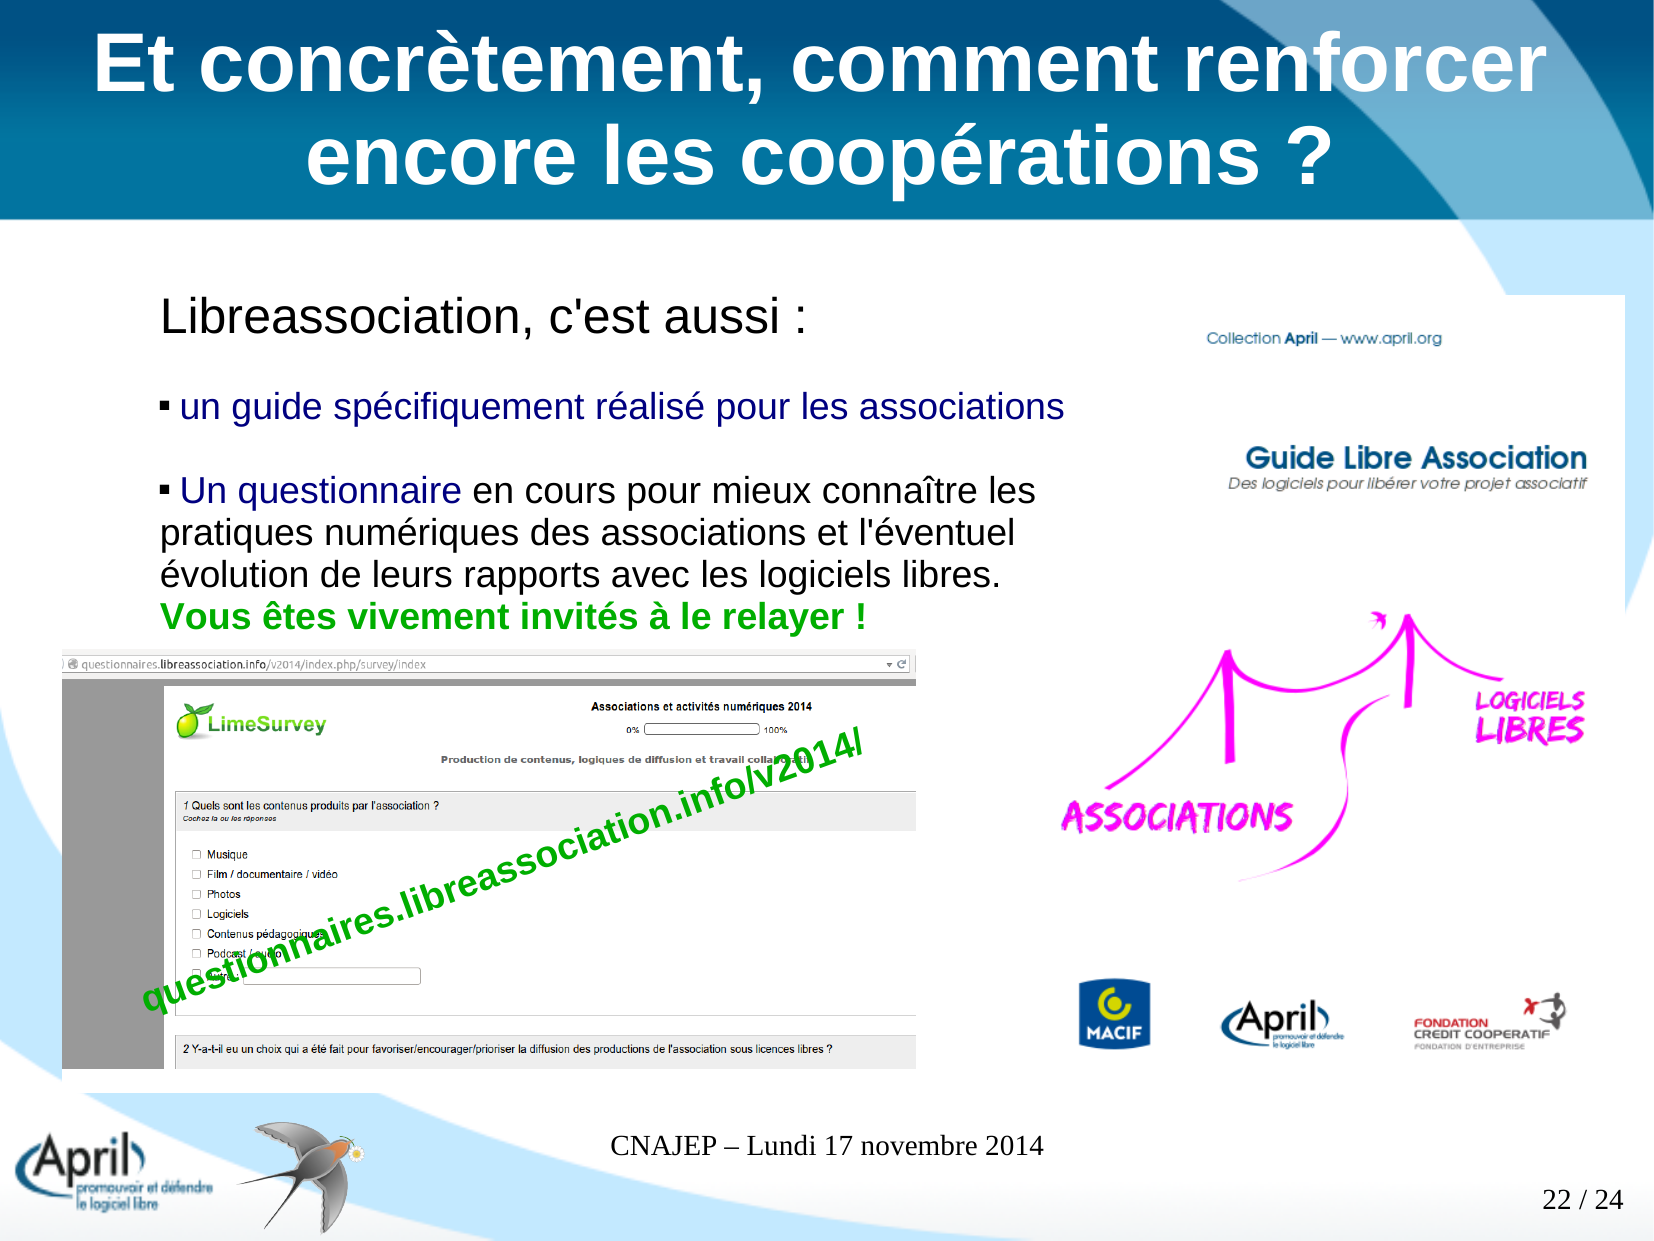

# Et concrètement, comment renforcer encore les coopérations ?
Libreassociation, c'est aussi :
 un guide spécifiquement réalisé pour les associations
 Un questionnaire en cours pour mieux connaître les
pratiques numériques des associations et l'éventuel
évolution de leurs rapports avec les logiciels libres.
Vous êtes vivement invités à le relayer !
questionnaires.libreassociation.info/v2014/
17 novembre 2014 - CNAJEP
22